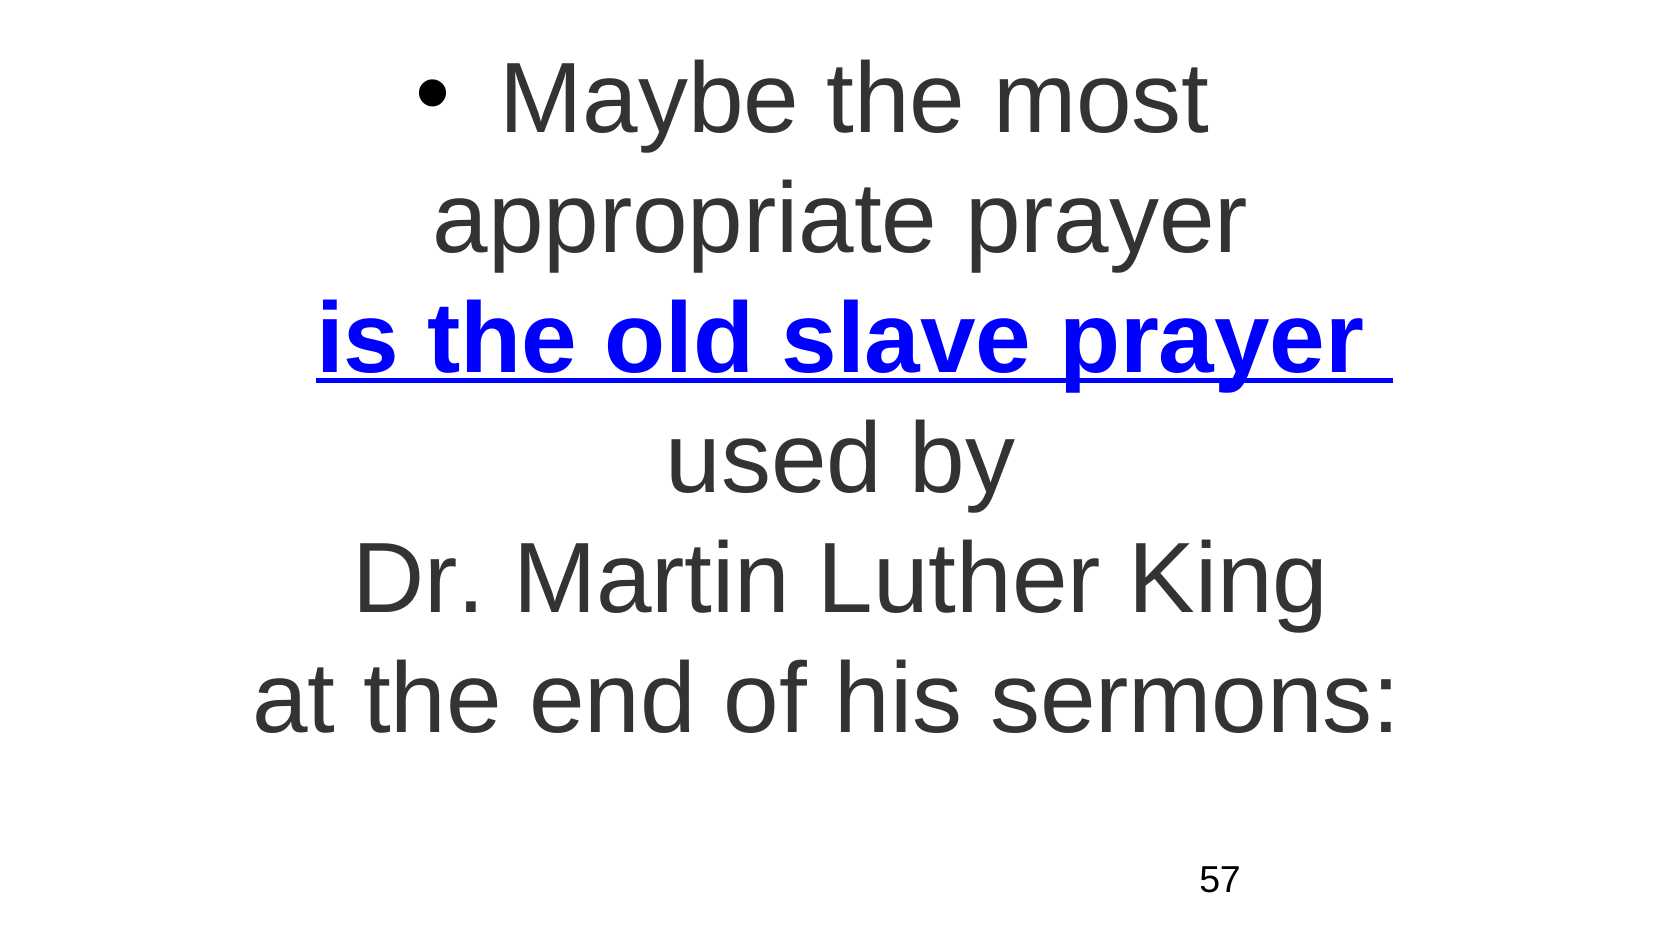

# Maybe the most appropriate prayer is the old slave prayer used by Dr. Martin Luther King at the end of his sermons:
57